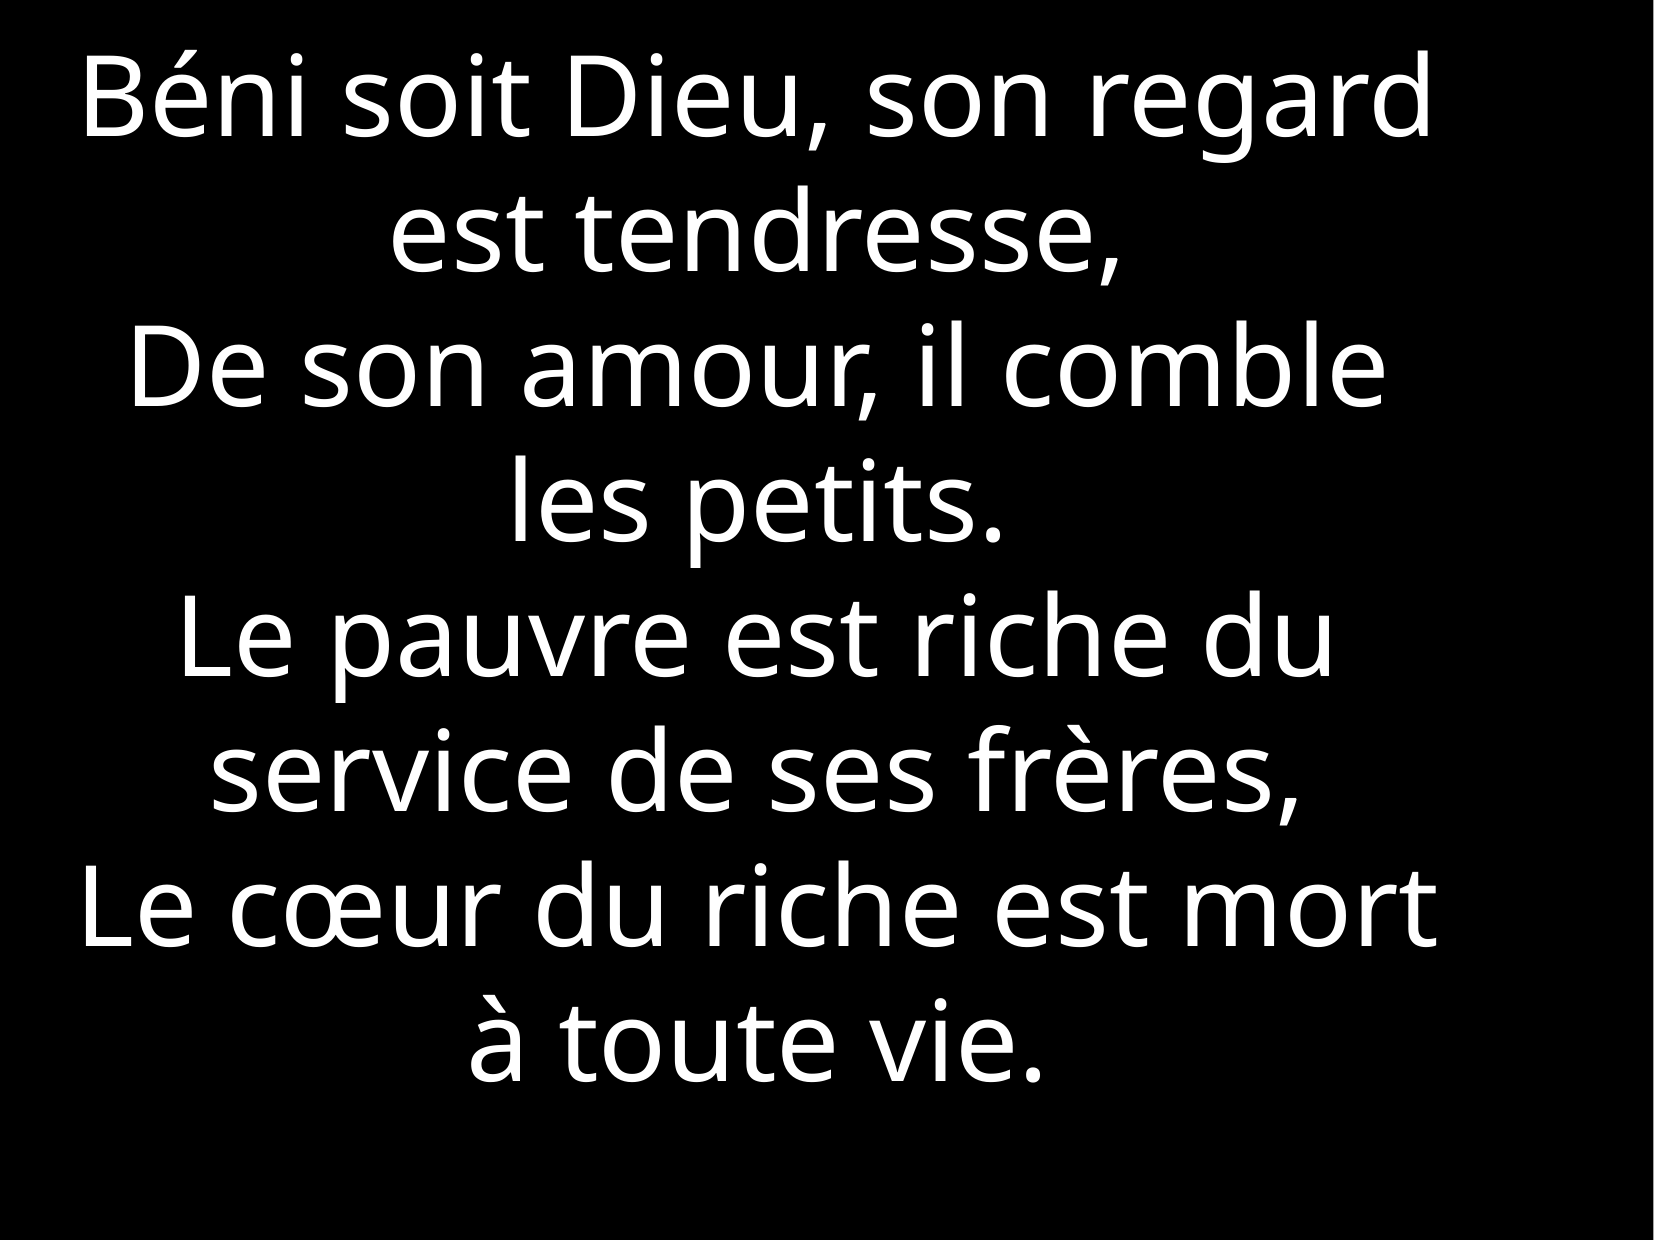

# Béni soit Dieu, son regard est tendresse,
De son amour, il comble les petits.
Le pauvre est riche du service de ses frères,
Le cœur du riche est mort à toute vie.